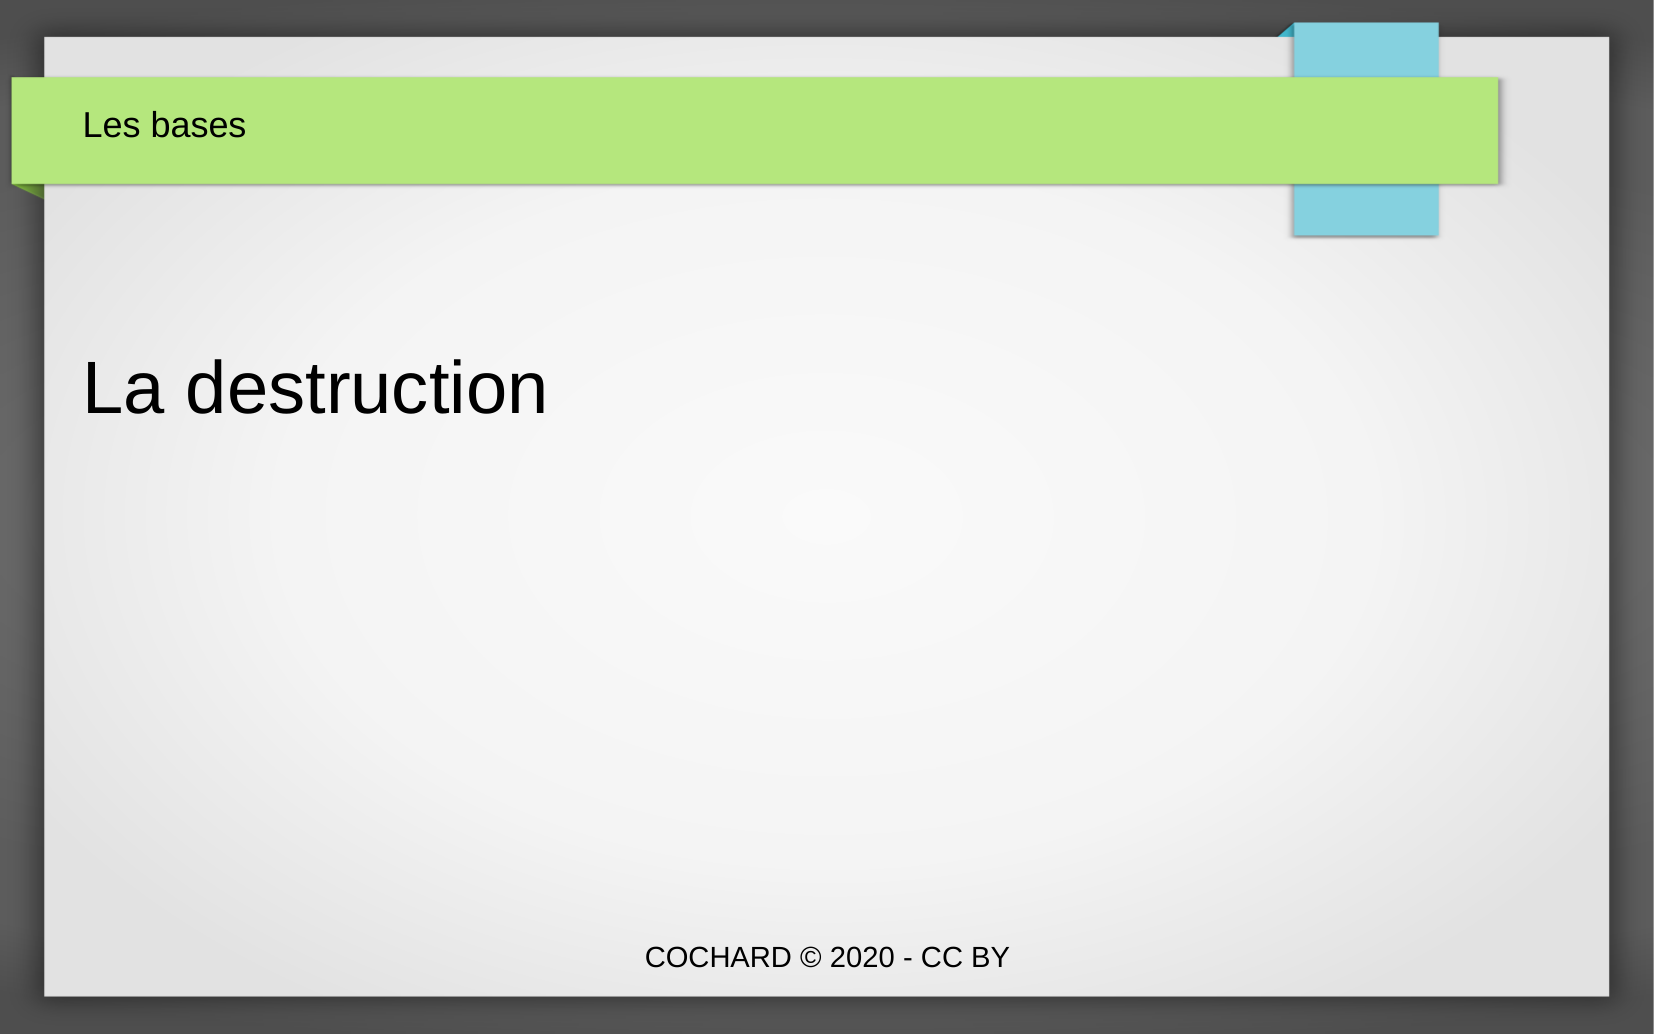

# Les bases
La destruction
COCHARD © 2020 - CC BY